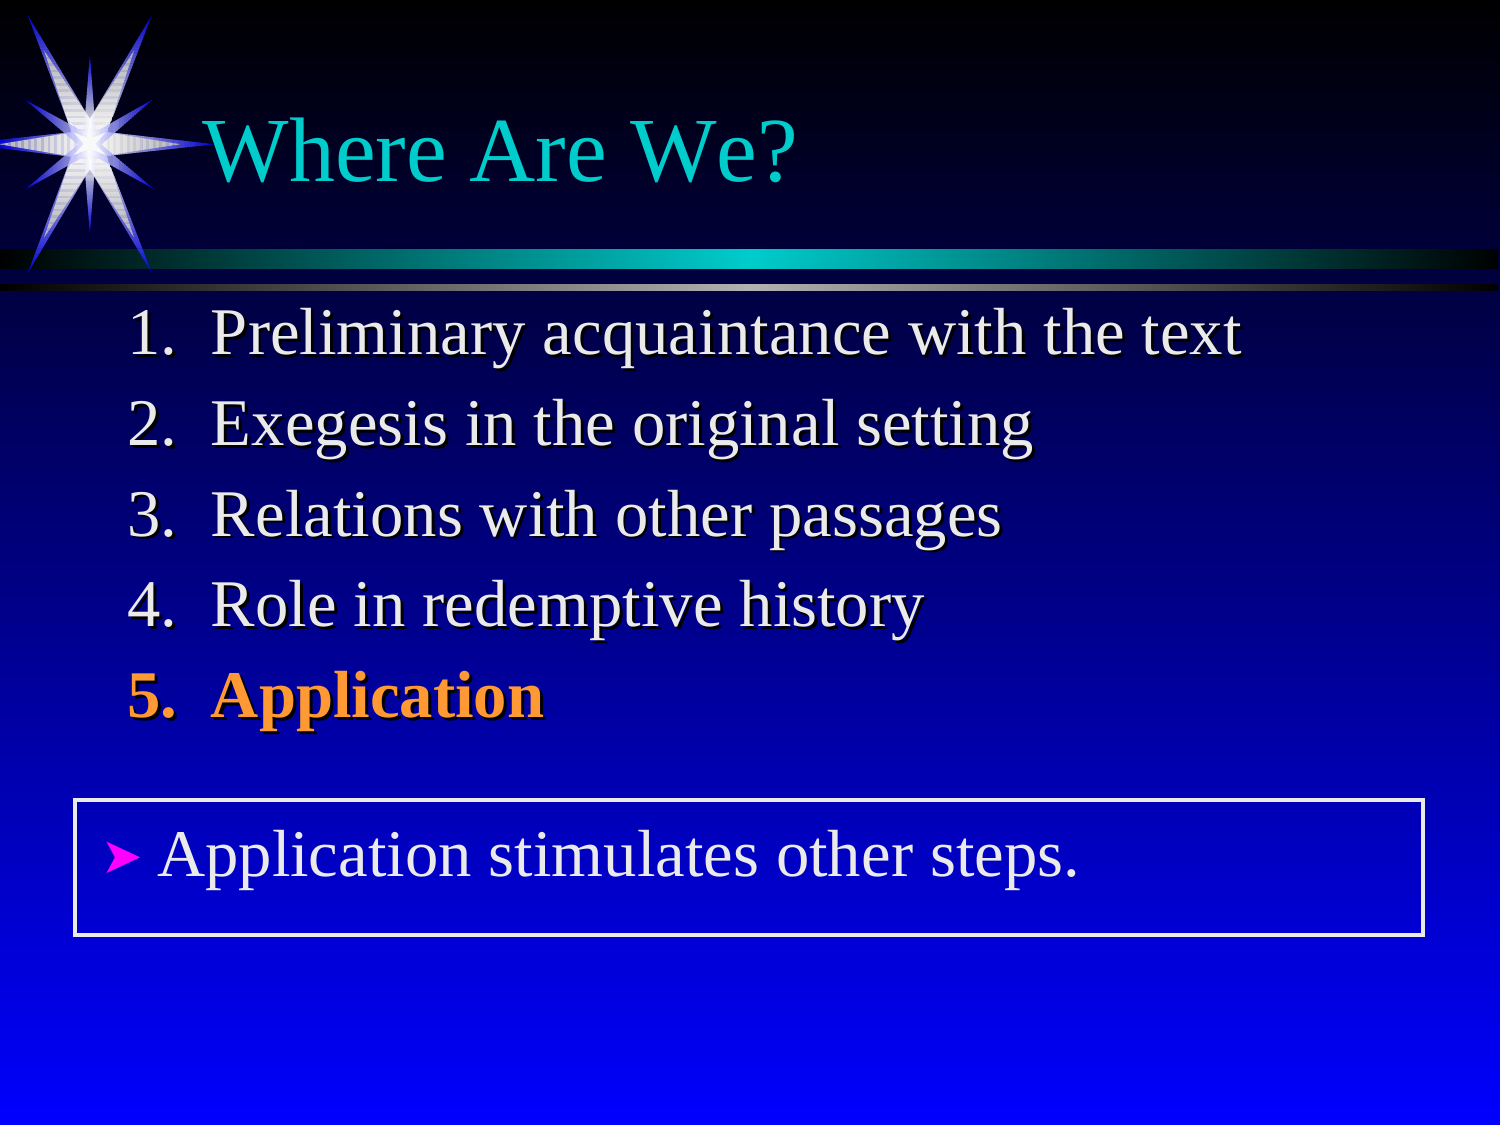

# Where Are We?
1. Preliminary acquaintance with the text
2. Exegesis in the original setting
3. Relations with other passages
4. Role in redemptive history
5. Application
Application stimulates other steps.